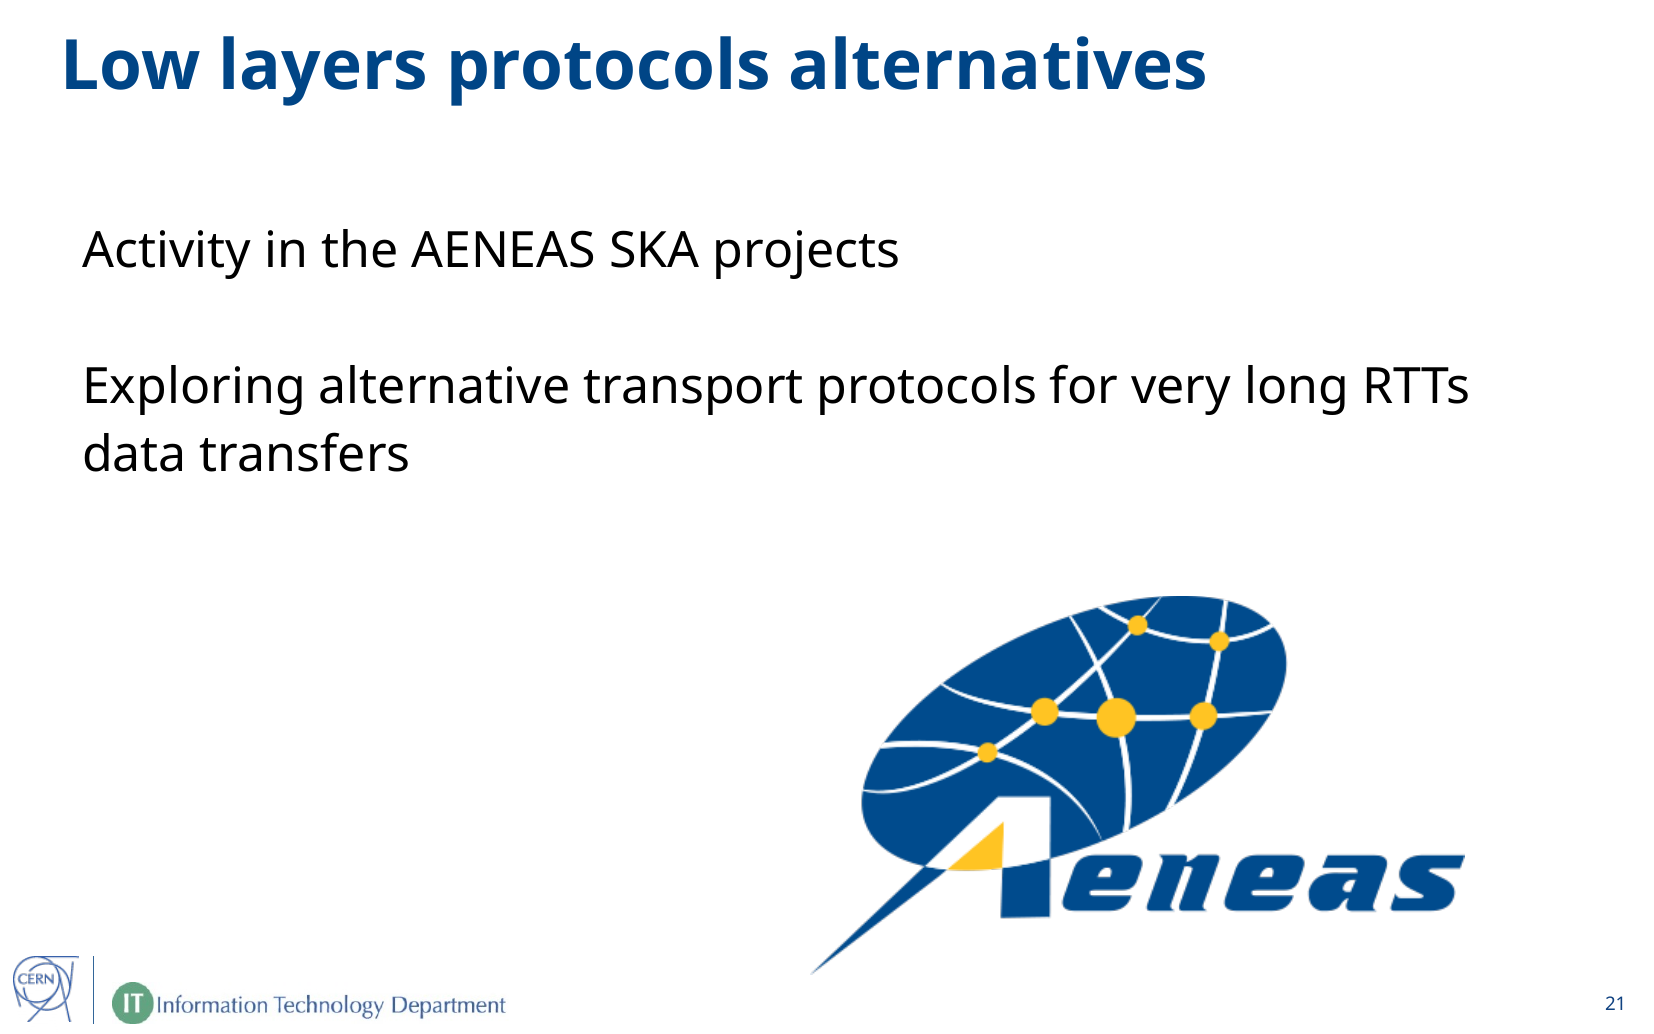

# Low layers protocols alternatives
Activity in the AENEAS SKA projects
Exploring alternative transport protocols for very long RTTs data transfers